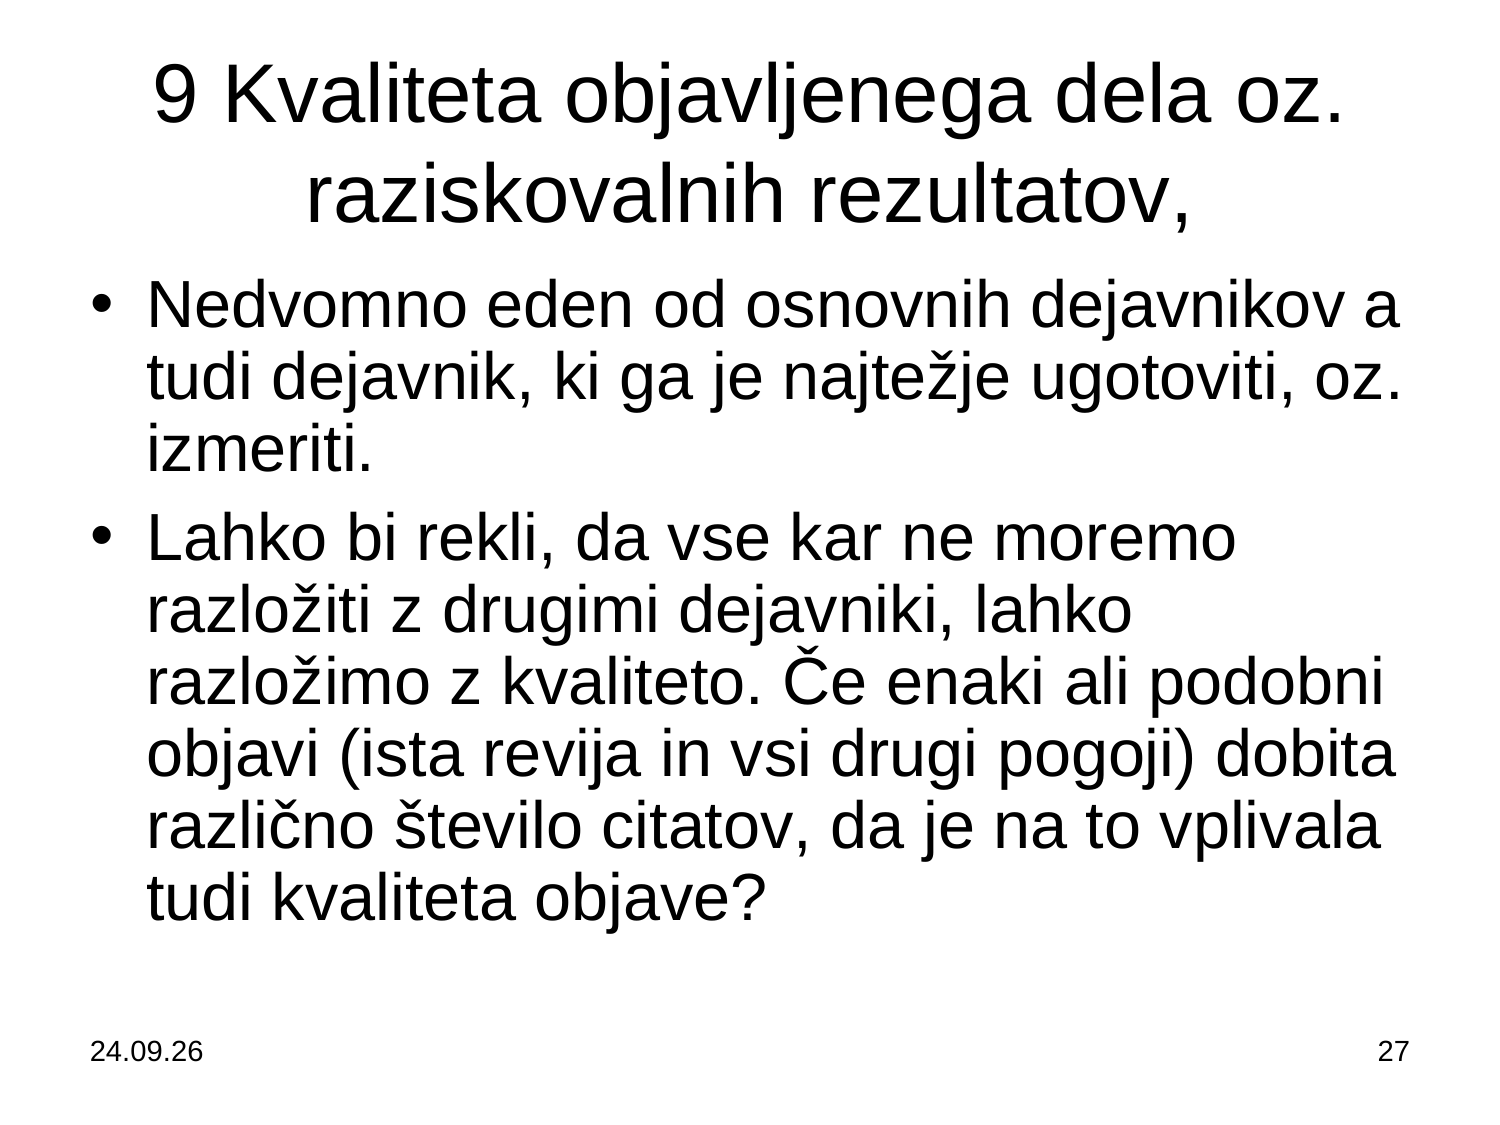

# 9 Kvaliteta objavljenega dela oz. raziskovalnih rezultatov,
Nedvomno eden od osnovnih dejavnikov a tudi dejavnik, ki ga je najtežje ugotoviti, oz. izmeriti.
Lahko bi rekli, da vse kar ne moremo razložiti z drugimi dejavniki, lahko razložimo z kvaliteto. Če enaki ali podobni objavi (ista revija in vsi drugi pogoji) dobita različno število citatov, da je na to vplivala tudi kvaliteta objave?